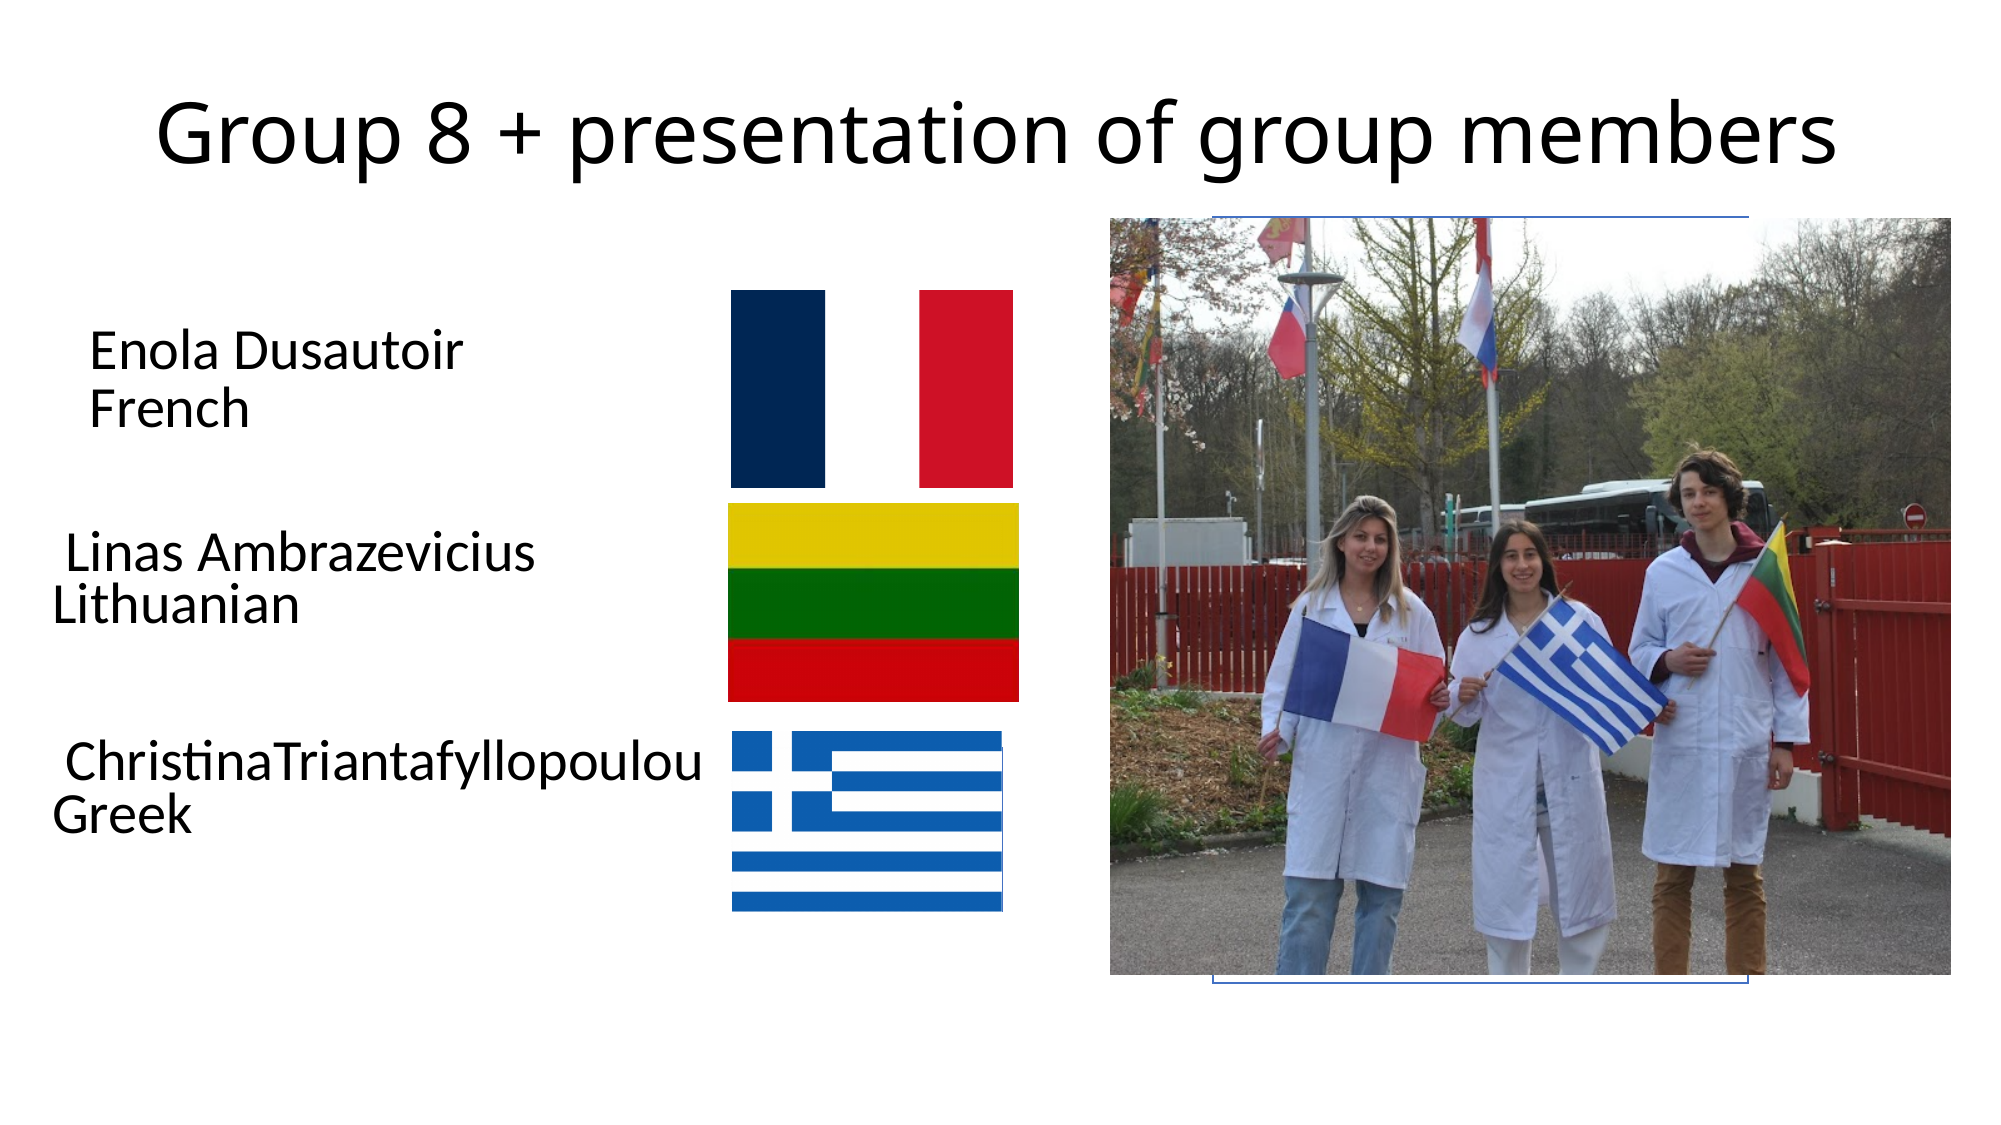

Group 8 + presentation of group members
Linas Ambrazevicius
Lithuanian
ChristinaTriantafyllopoulou
 Greek
Enola Dusautoir
French